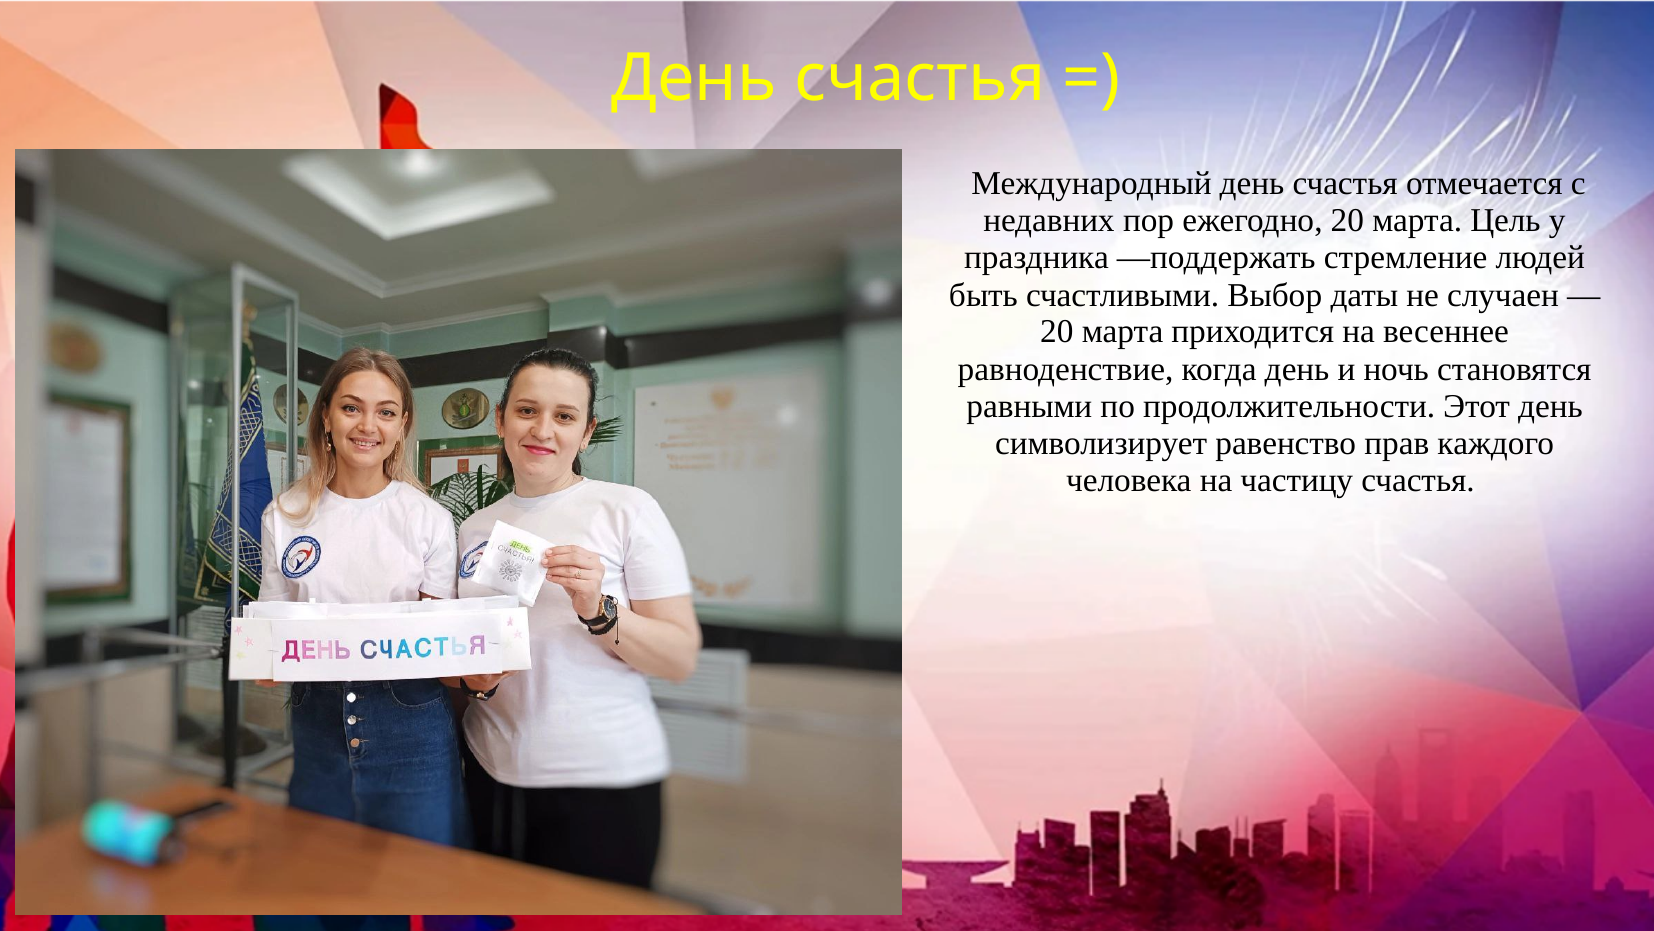

День счастья =)
 Международный день счастья отмечается с недавних пор ежегодно, 20 марта. Цель у праздника —поддержать стремление людей быть счастливыми. Выбор даты не случаен — 20 марта приходится на весеннее равноденствие, когда день и ночь становятся равными по продолжительности. Этот день символизирует равенство прав каждого человека на частицу счастья.